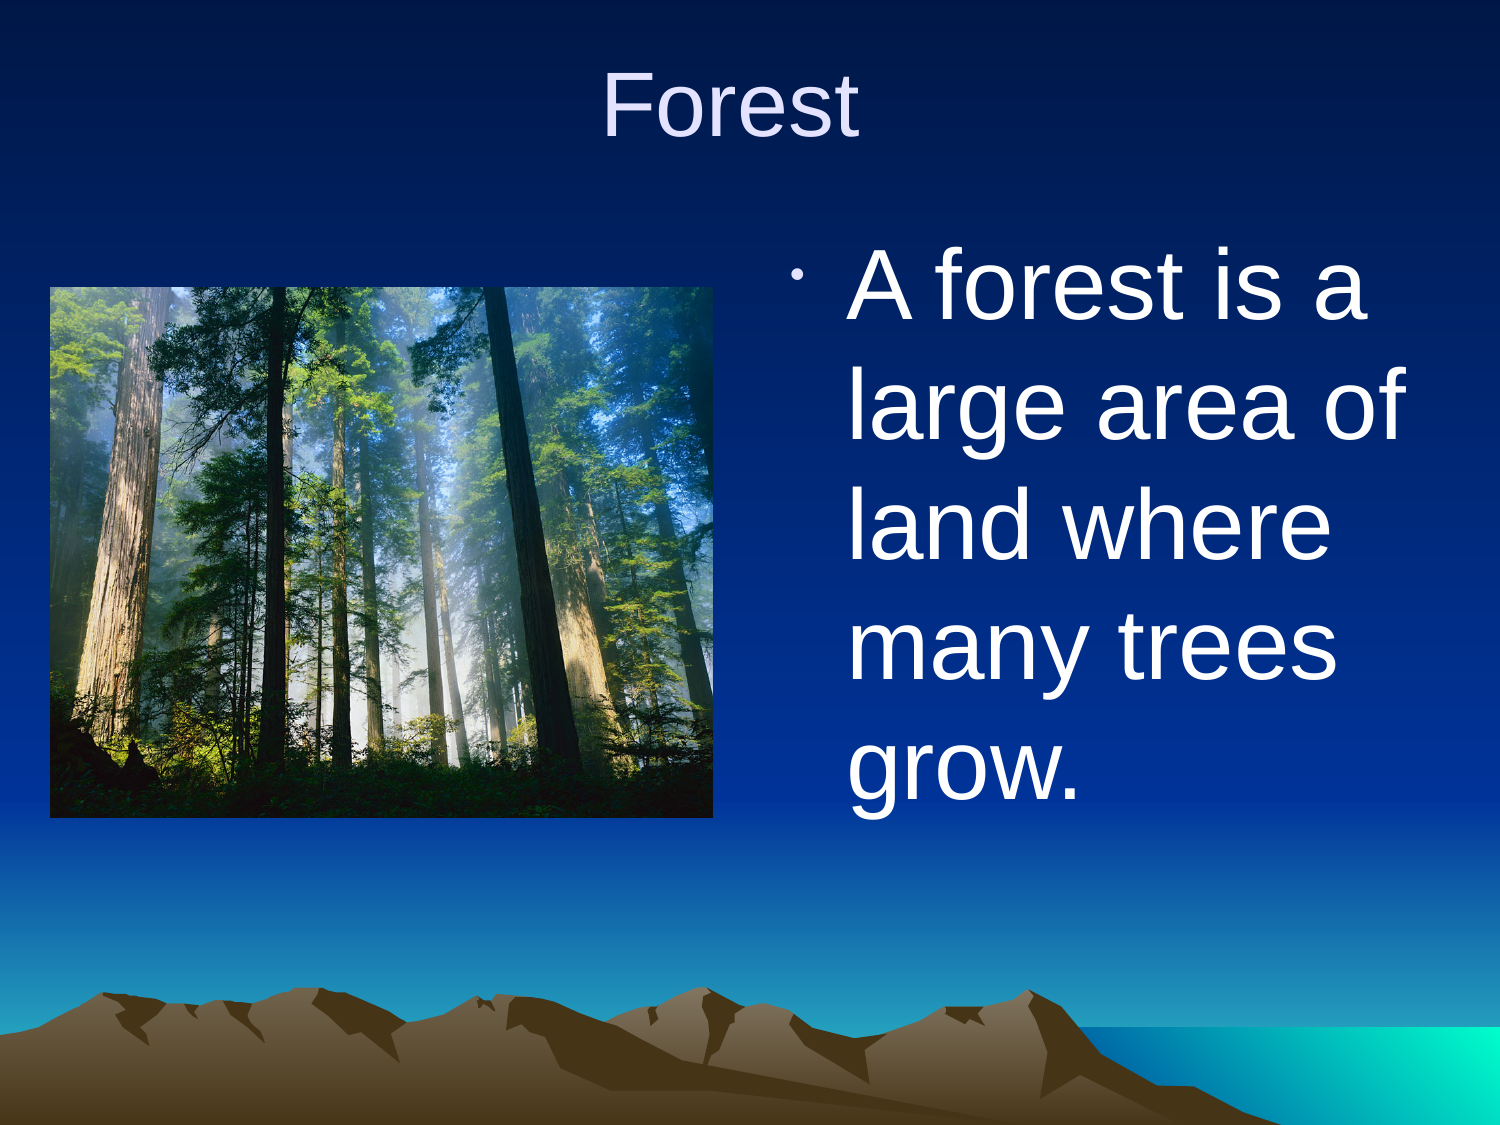

# Forest
A forest is a large area of land where many trees grow.